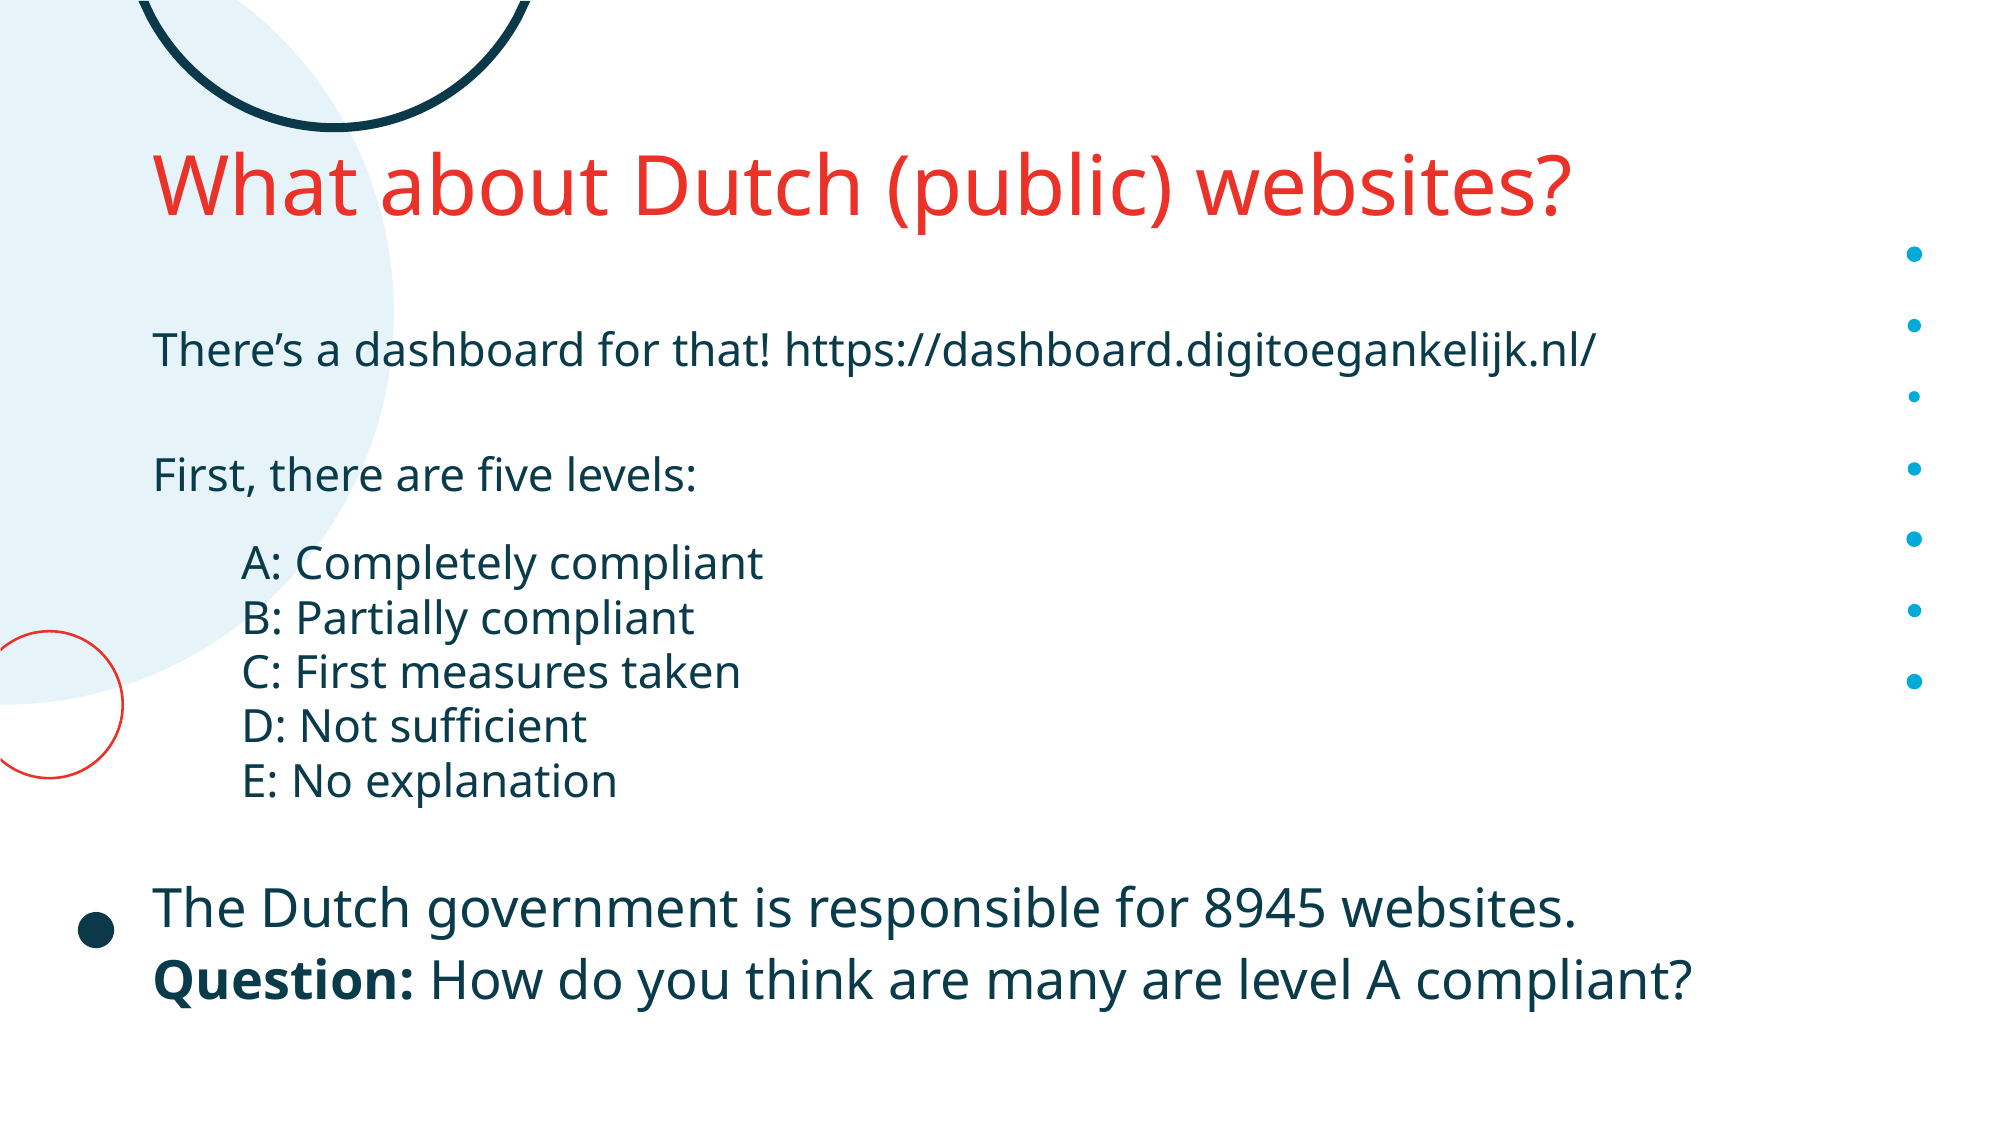

# What about Dutch (public) websites?
There’s a dashboard for that! https://dashboard.digitoegankelijk.nl/
First, there are five levels:
A: Completely compliant
B: Partially compliant
C: First measures taken
D: Not sufficient
E: No explanation
The Dutch government is responsible for 8945 websites.
Question: How do you think are many are level A compliant?